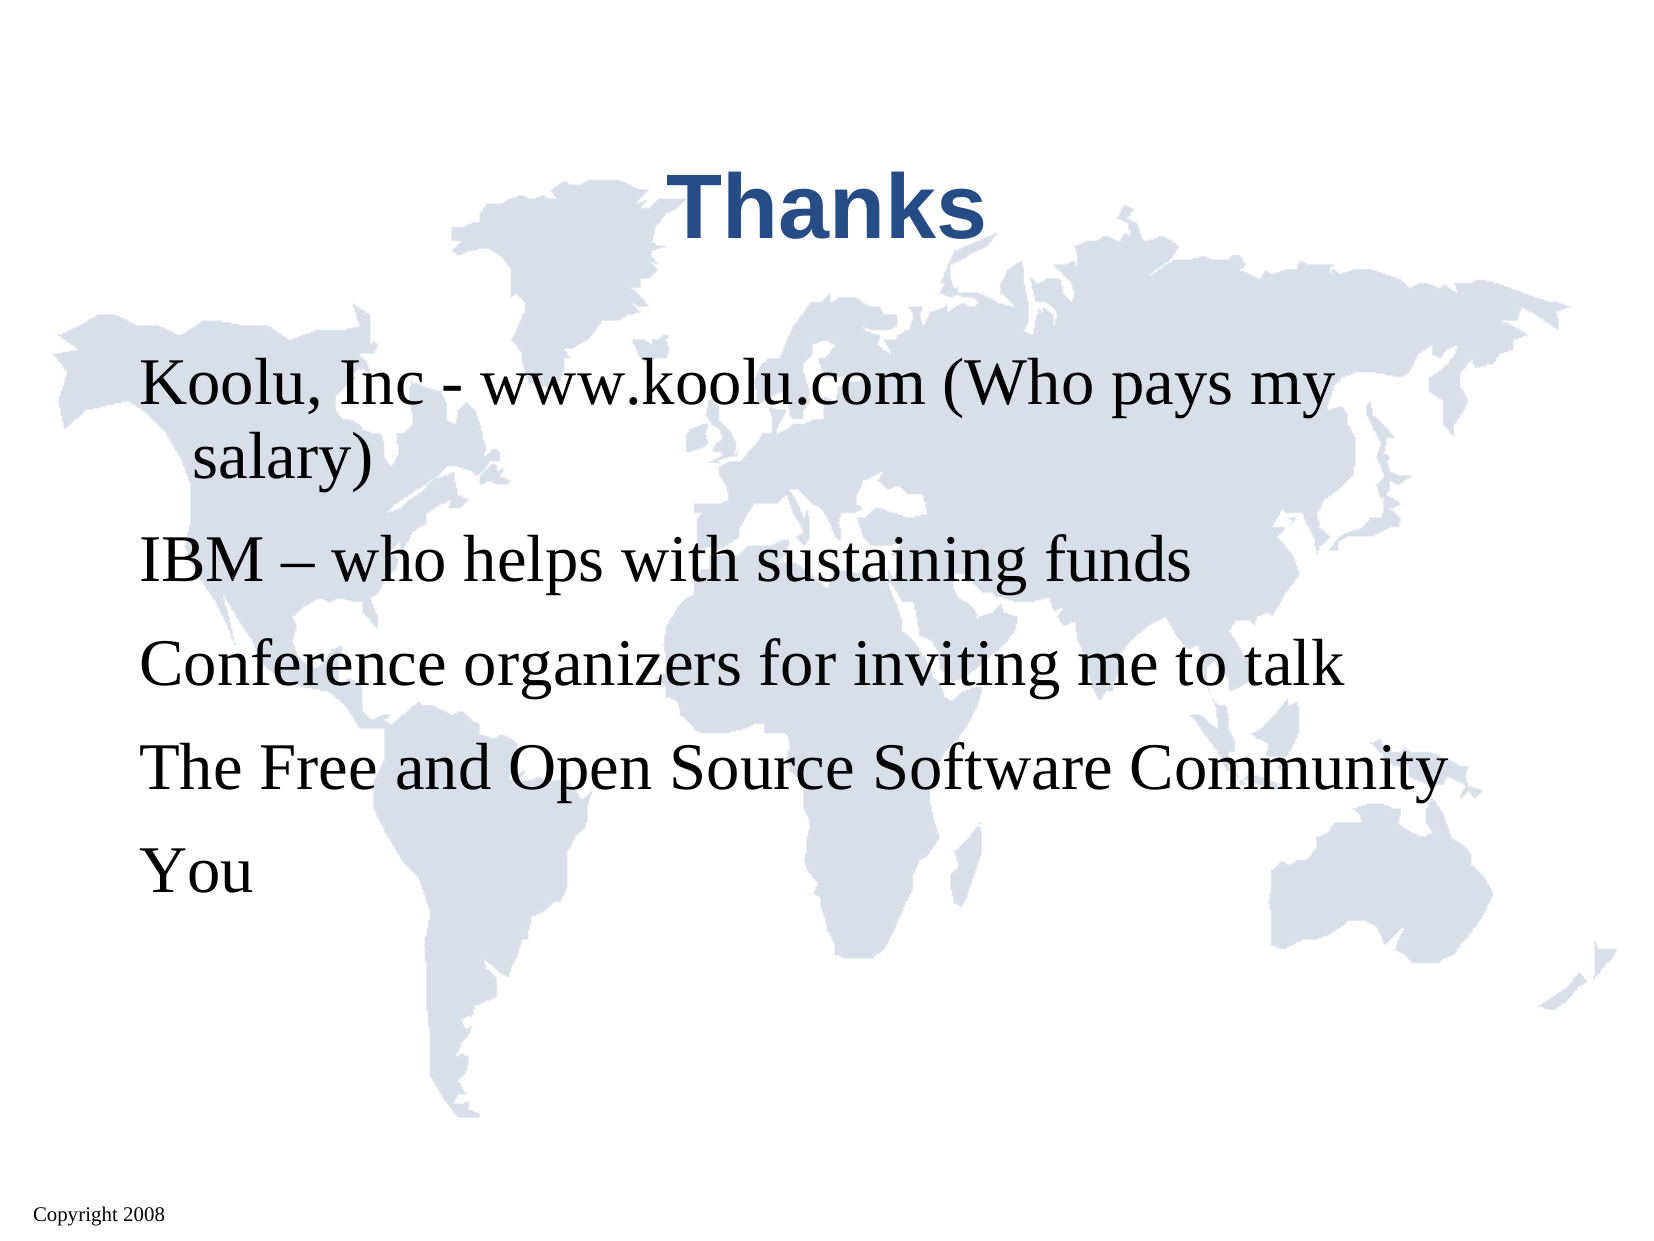

# Thanks
Koolu, Inc - www.koolu.com (Who pays my salary)
IBM – who helps with sustaining funds
Conference organizers for inviting me to talk
The Free and Open Source Software Community
You